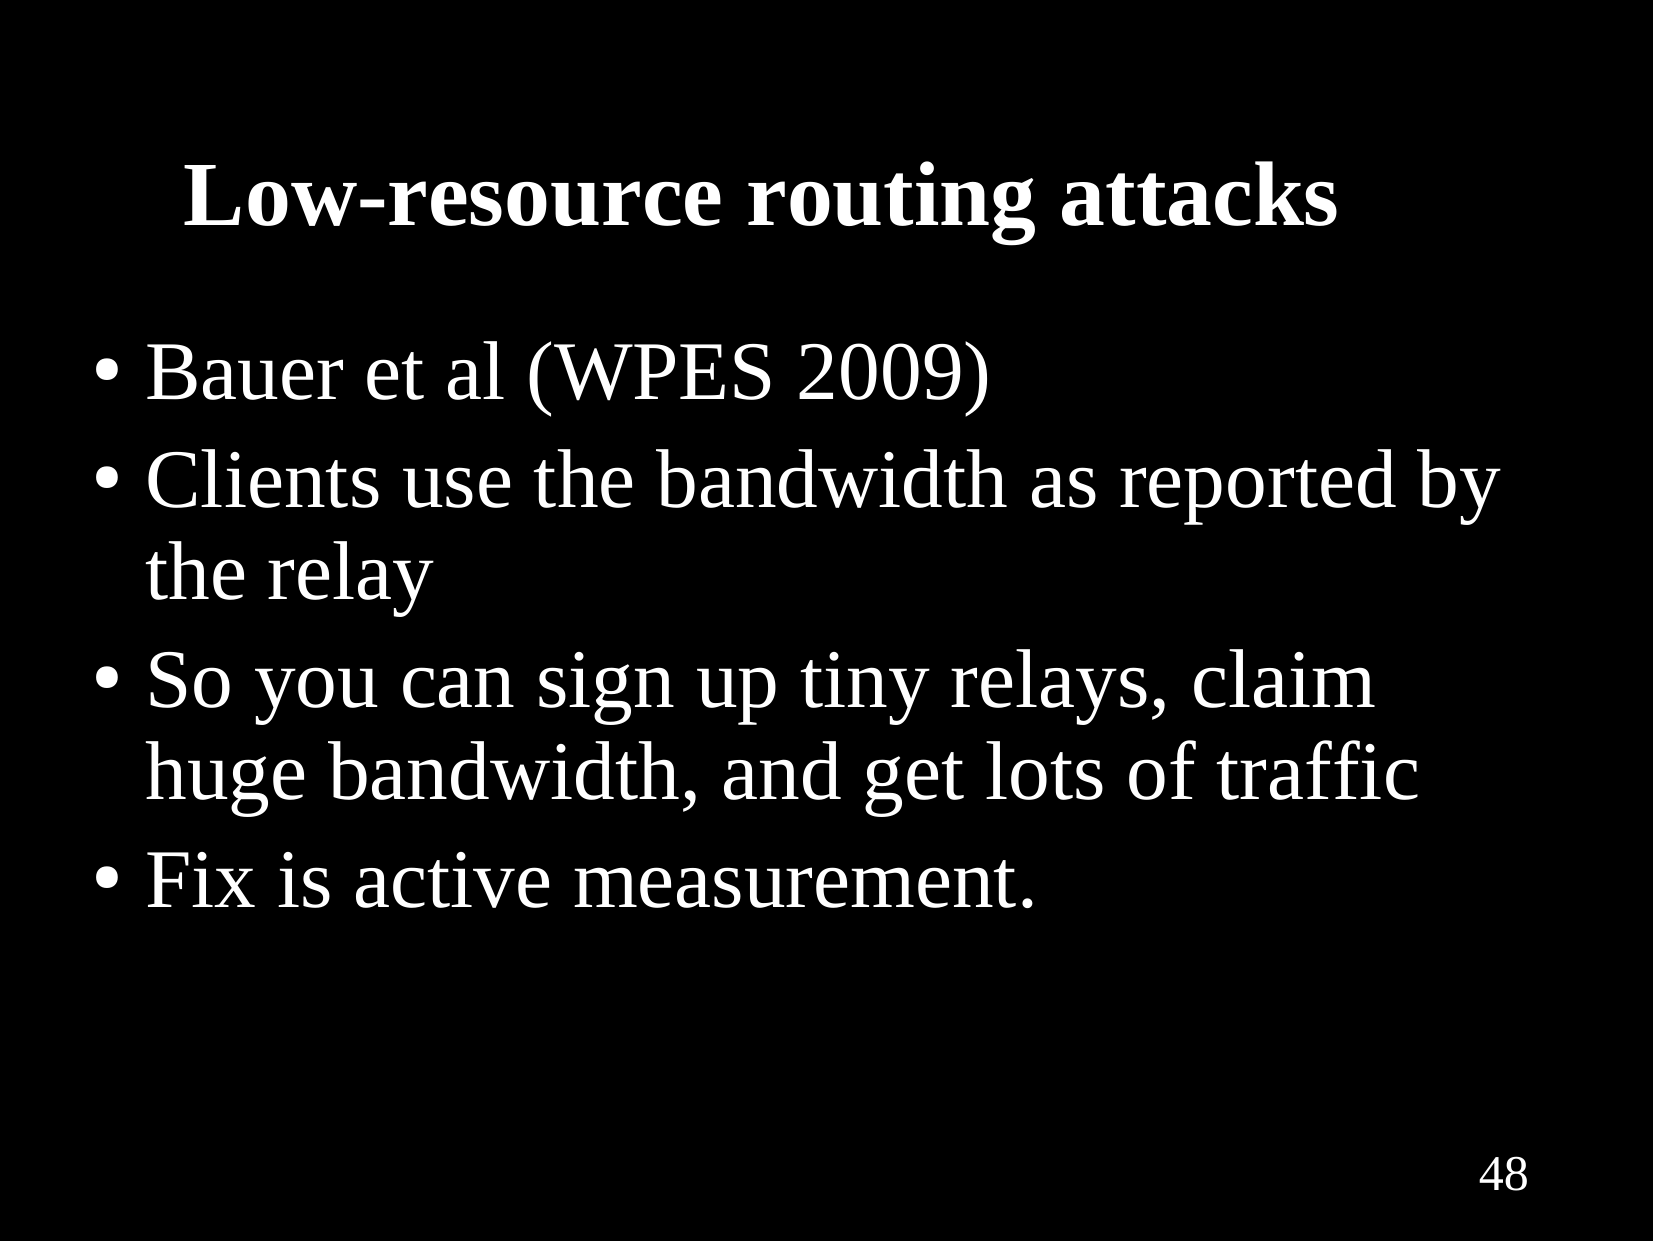

# Low-resource routing attacks
Bauer et al (WPES 2009)
Clients use the bandwidth as reported by the relay
So you can sign up tiny relays, claim huge bandwidth, and get lots of traffic
Fix is active measurement.